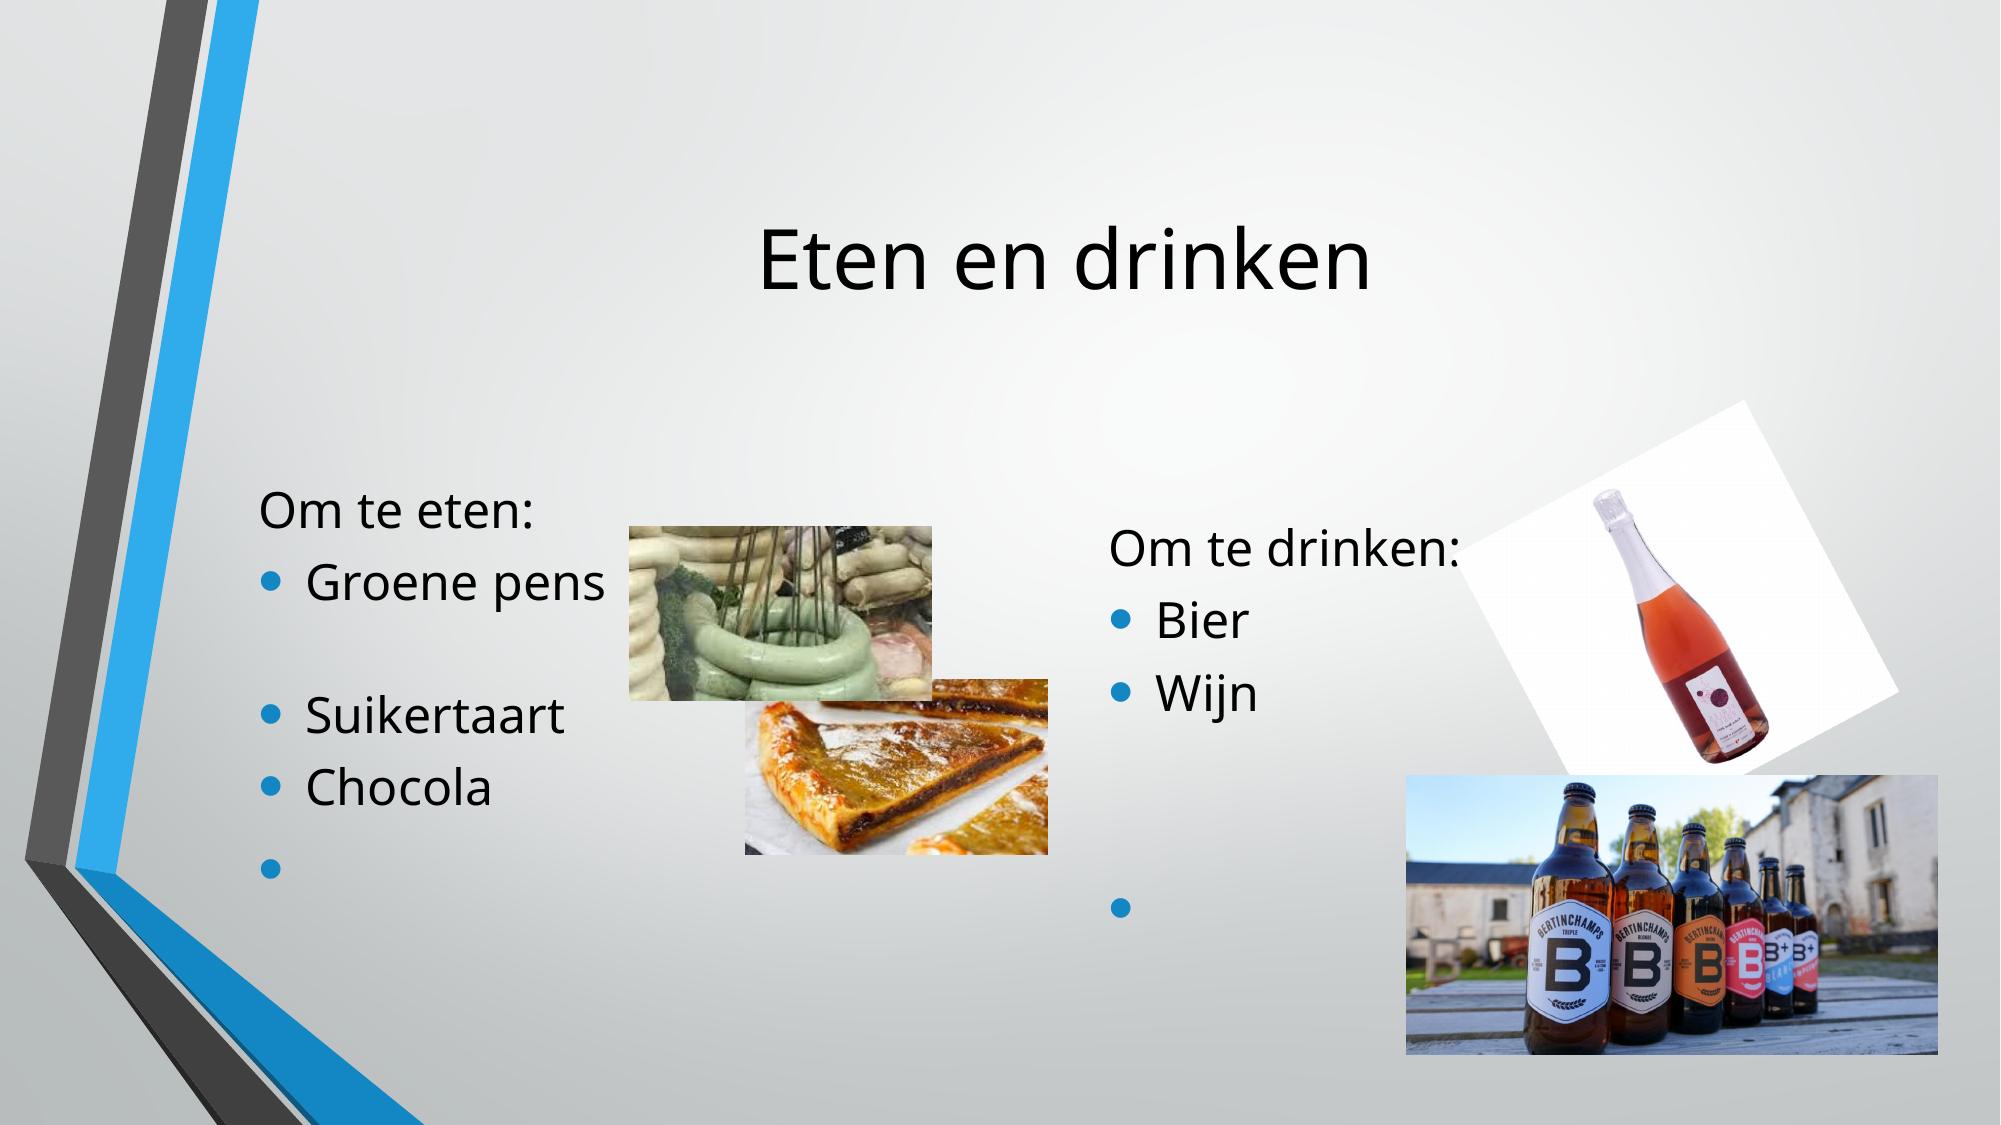

Eten en drinken
Om te drinken:
Bier
Wijn
# Om te eten:
Groene pens
Suikertaart
Chocola